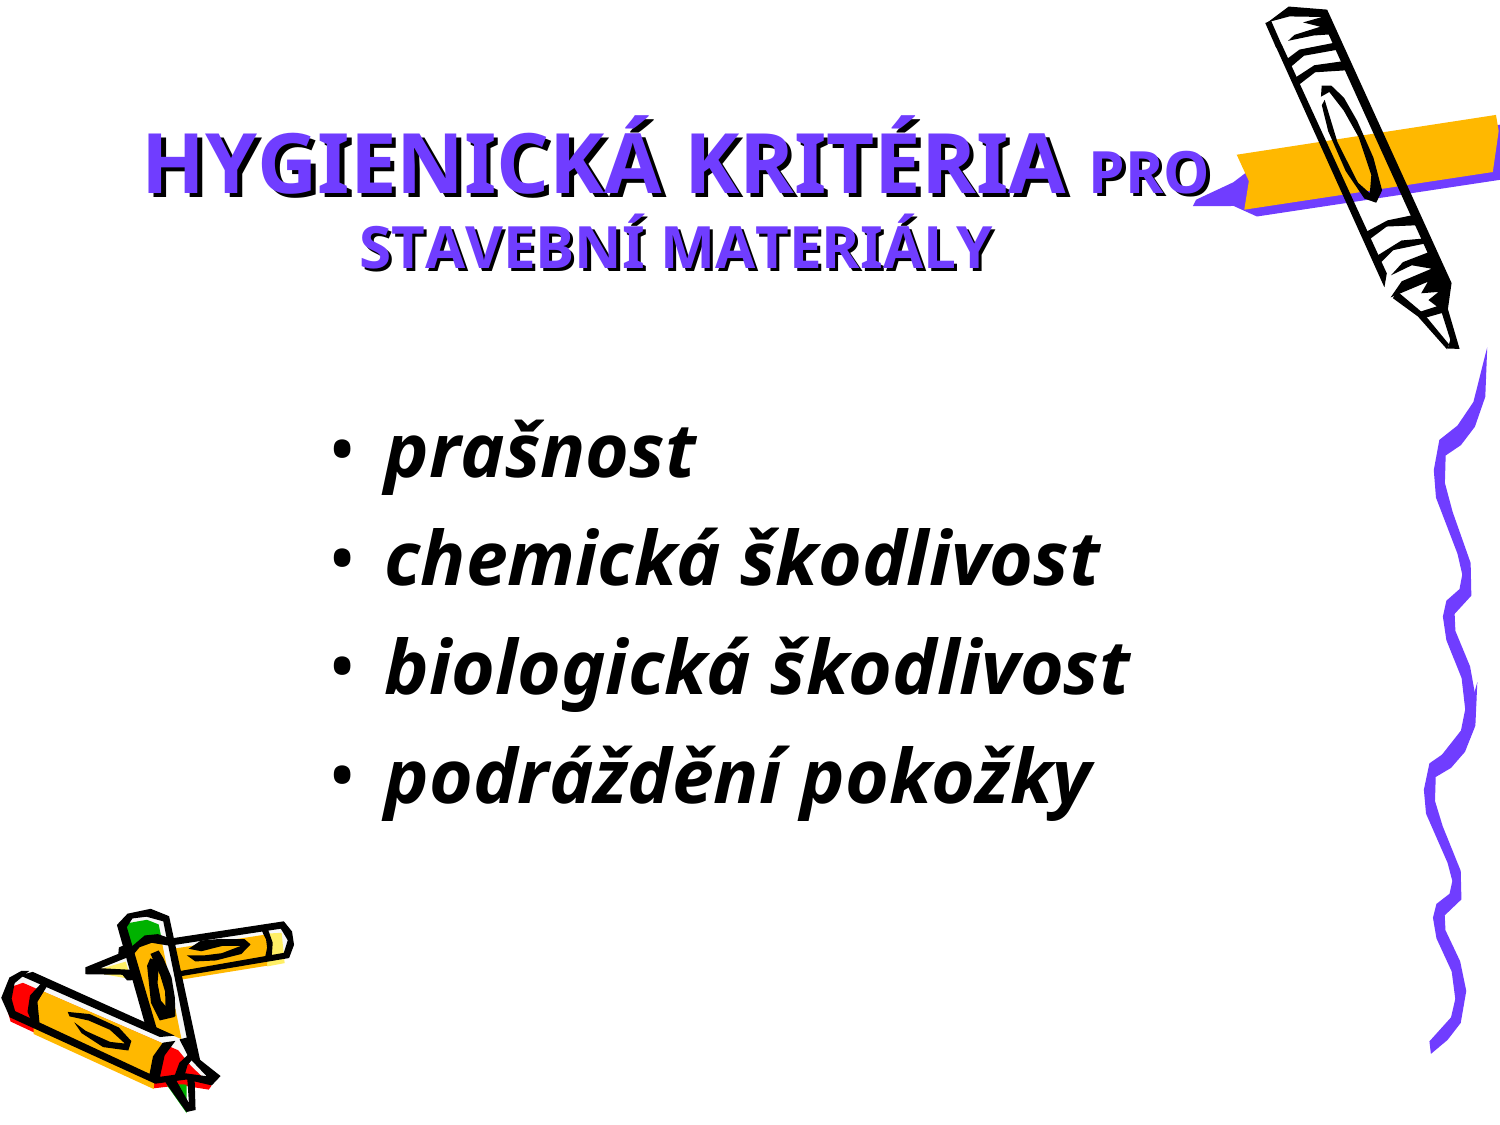

# HYGIENICKÁ KRITÉRIA PRO STAVEBNÍ MATERIÁLY
prašnost
chemická škodlivost
biologická škodlivost
podráždění pokožky